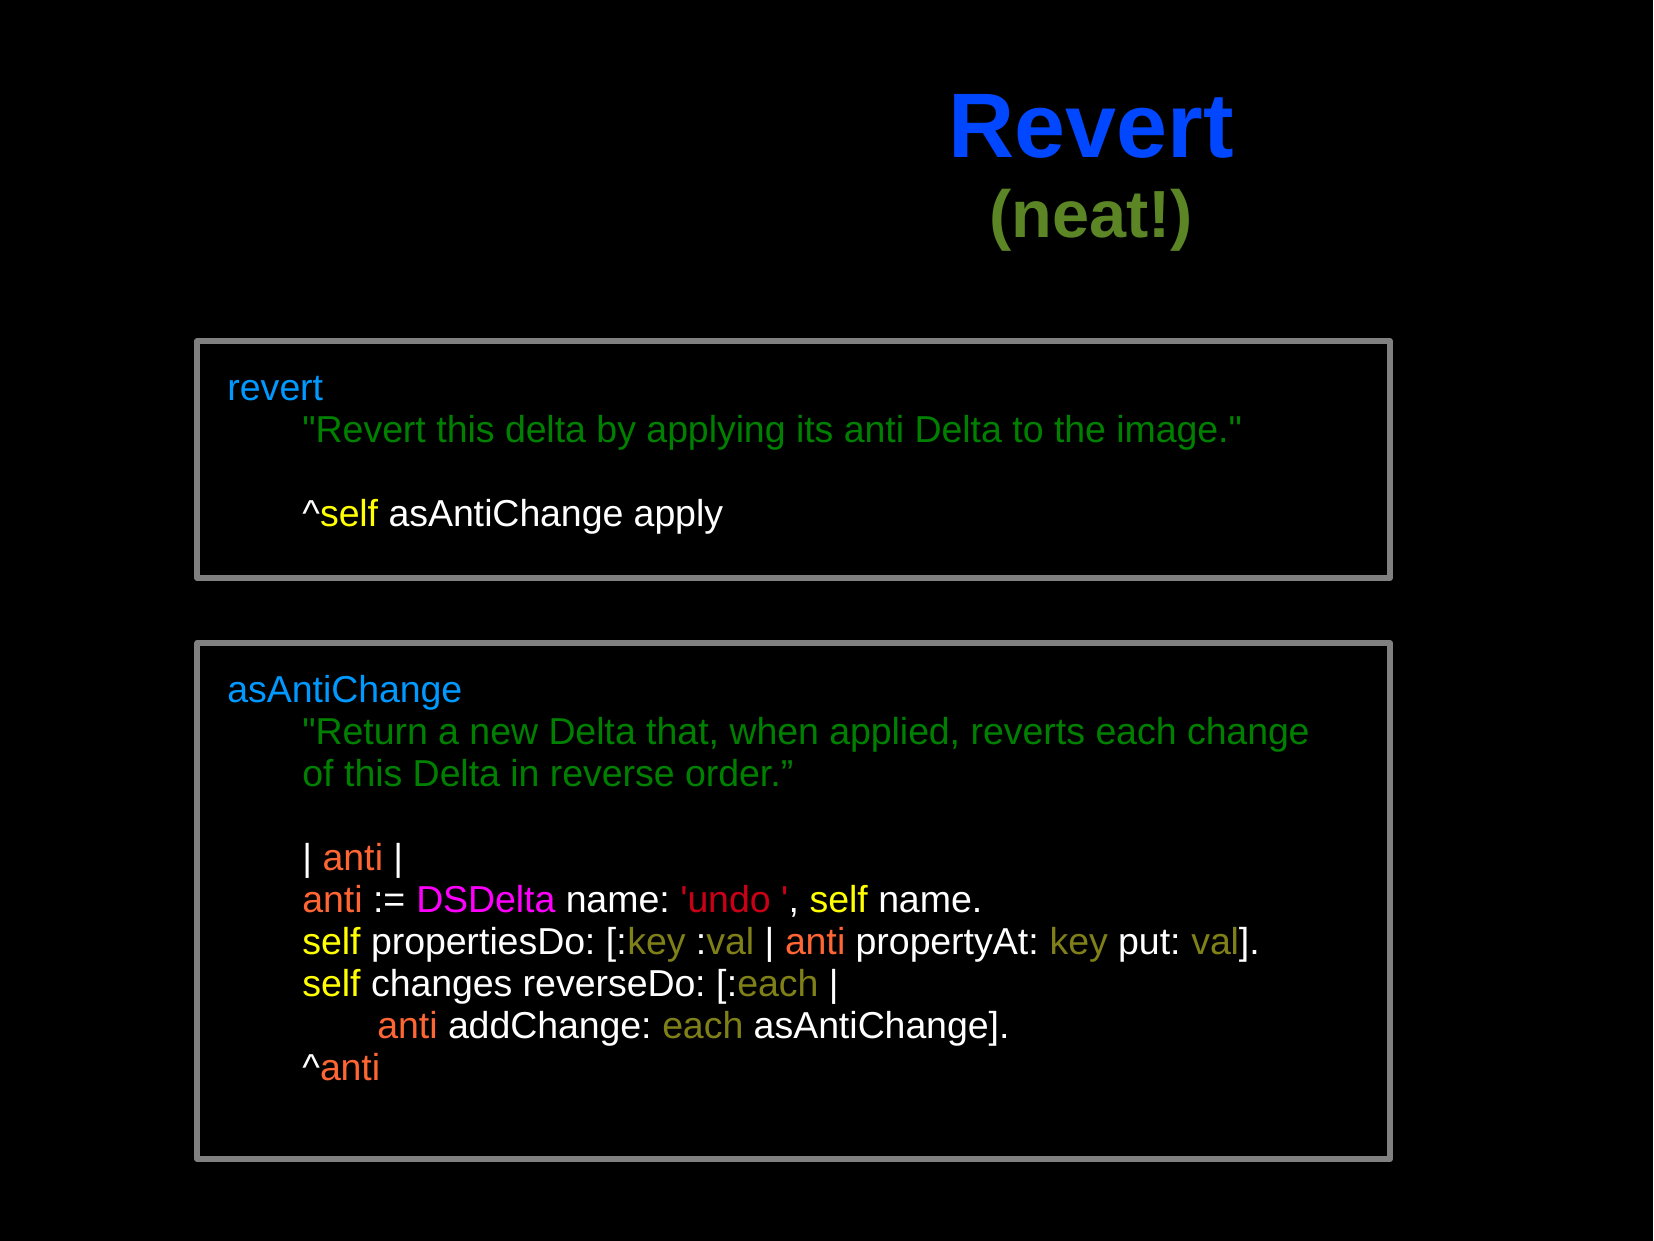

# Revert (neat!)
revert
	"Revert this delta by applying its anti Delta to the image."
	^self asAntiChange apply
asAntiChange
	"Return a new Delta that, when applied, reverts each change
	of this Delta in reverse order.”
	| anti |
	anti := DSDelta name: 'undo ', self name.
	self propertiesDo: [:key :val | anti propertyAt: key put: val].
	self changes reverseDo: [:each |
		anti addChange: each asAntiChange].
	^anti